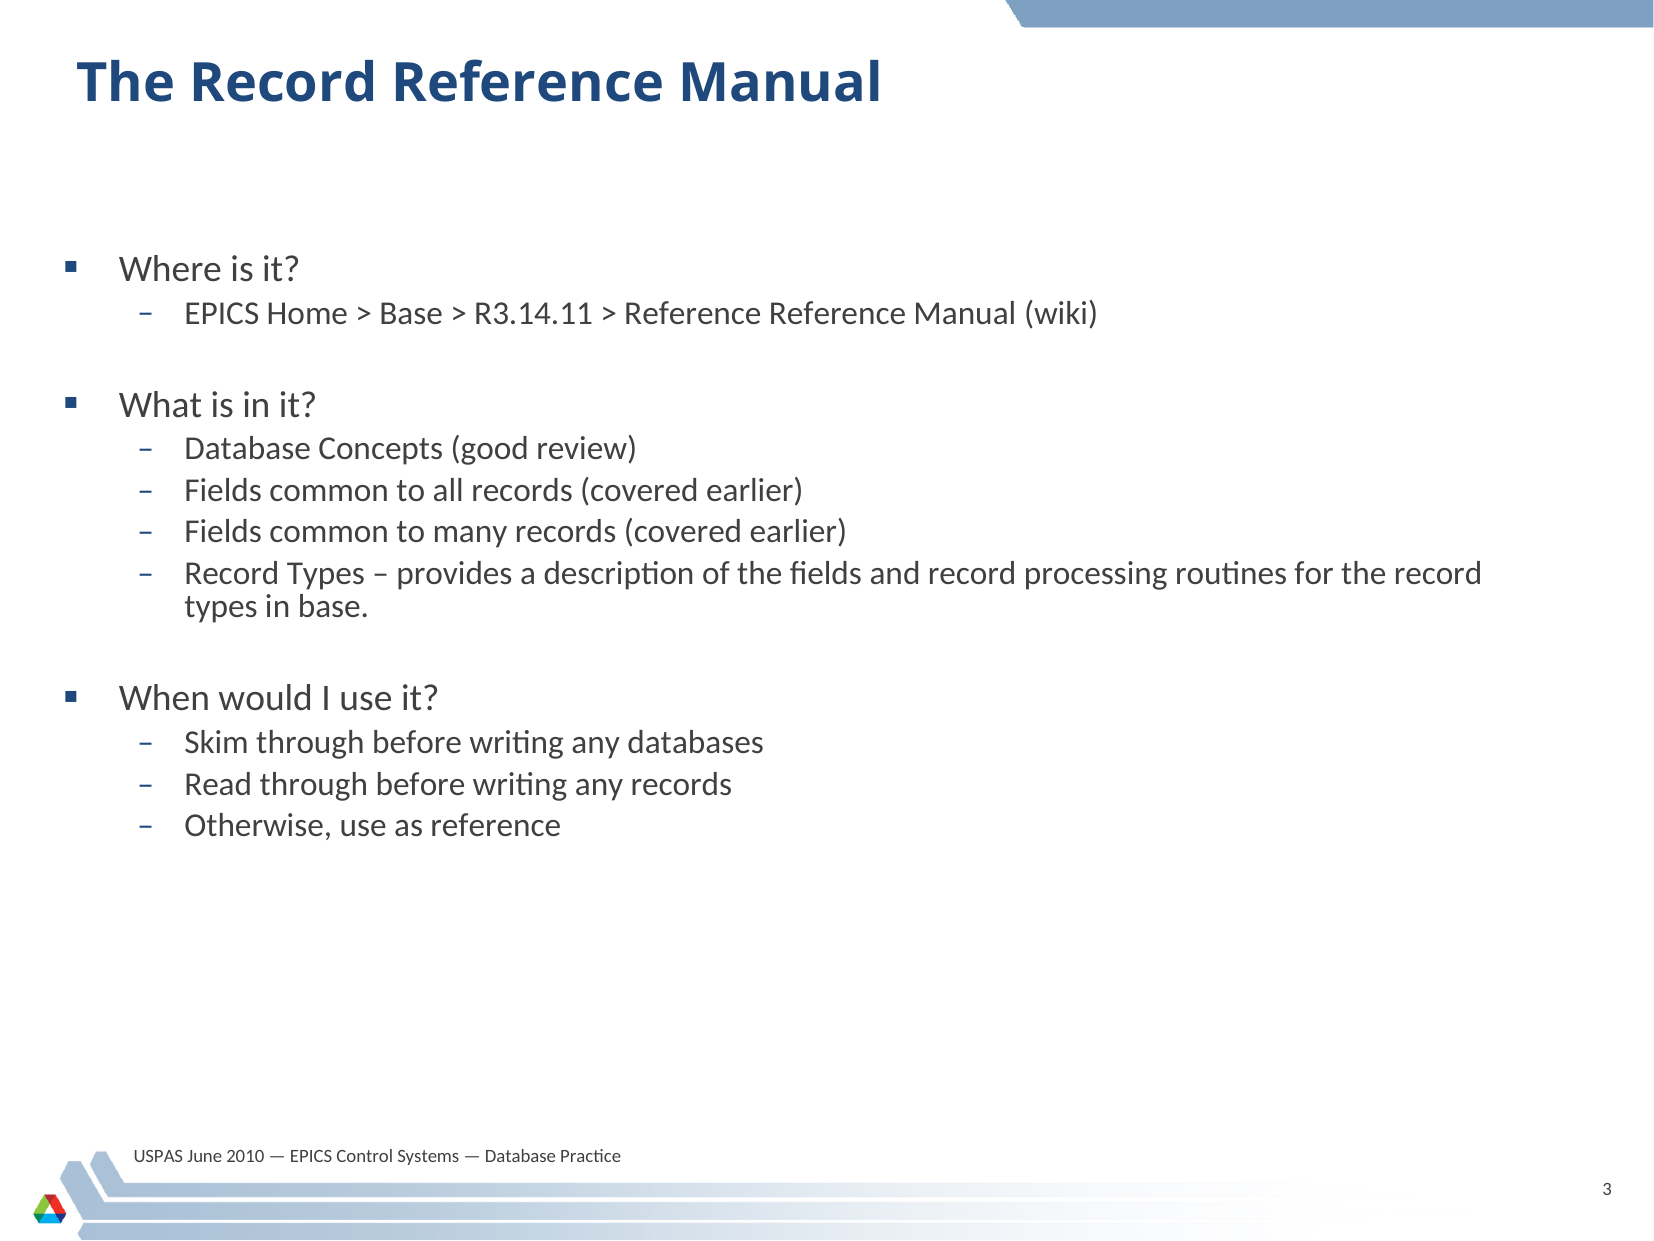

# The Record Reference Manual
Where is it?
EPICS Home > Base > R3.14.11 > Reference Reference Manual (wiki)
What is in it?
Database Concepts (good review)
Fields common to all records (covered earlier)
Fields common to many records (covered earlier)
Record Types – provides a description of the fields and record processing routines for the record types in base.
When would I use it?
Skim through before writing any databases
Read through before writing any records
Otherwise, use as reference
USPAS June 2010 — EPICS Control Systems — Database Practice
3